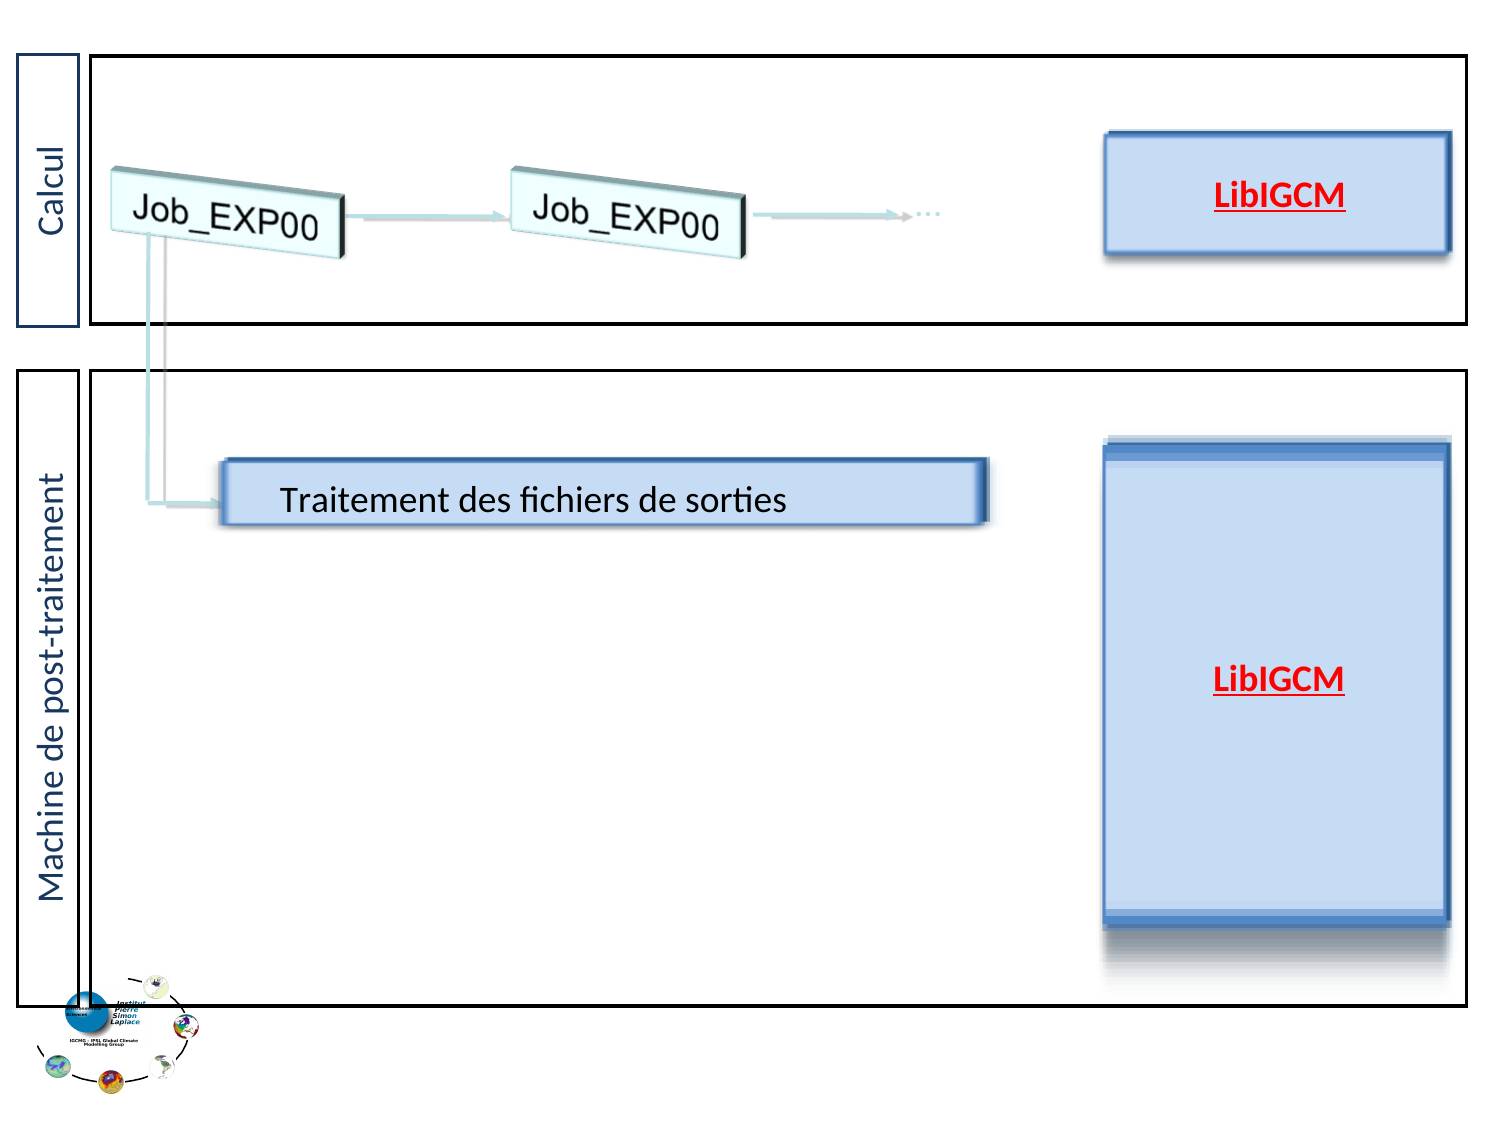

LibIGCM
Calcul
…
LibIGCM
Traitement des fichiers de sorties
Machine de post-traitement